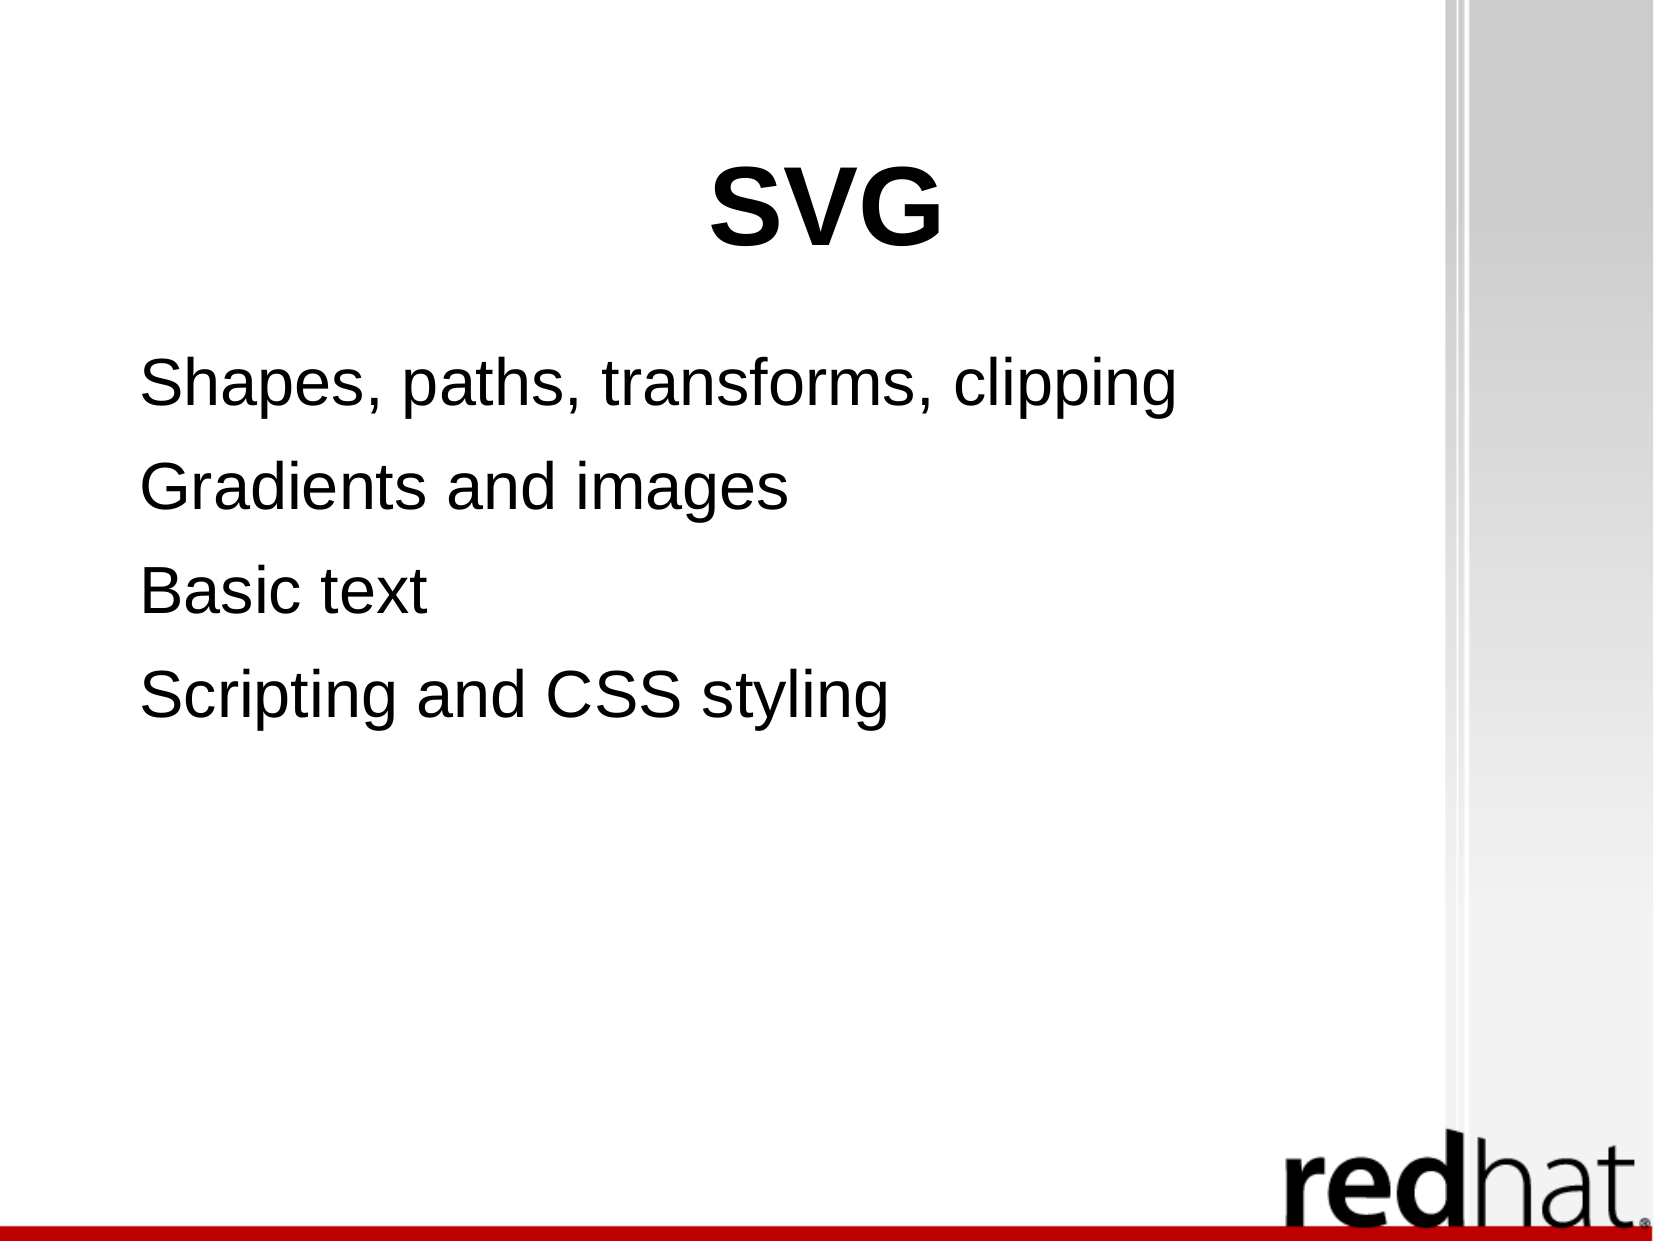

# SVG
Shapes, paths, transforms, clipping
Gradients and images
Basic text
Scripting and CSS styling